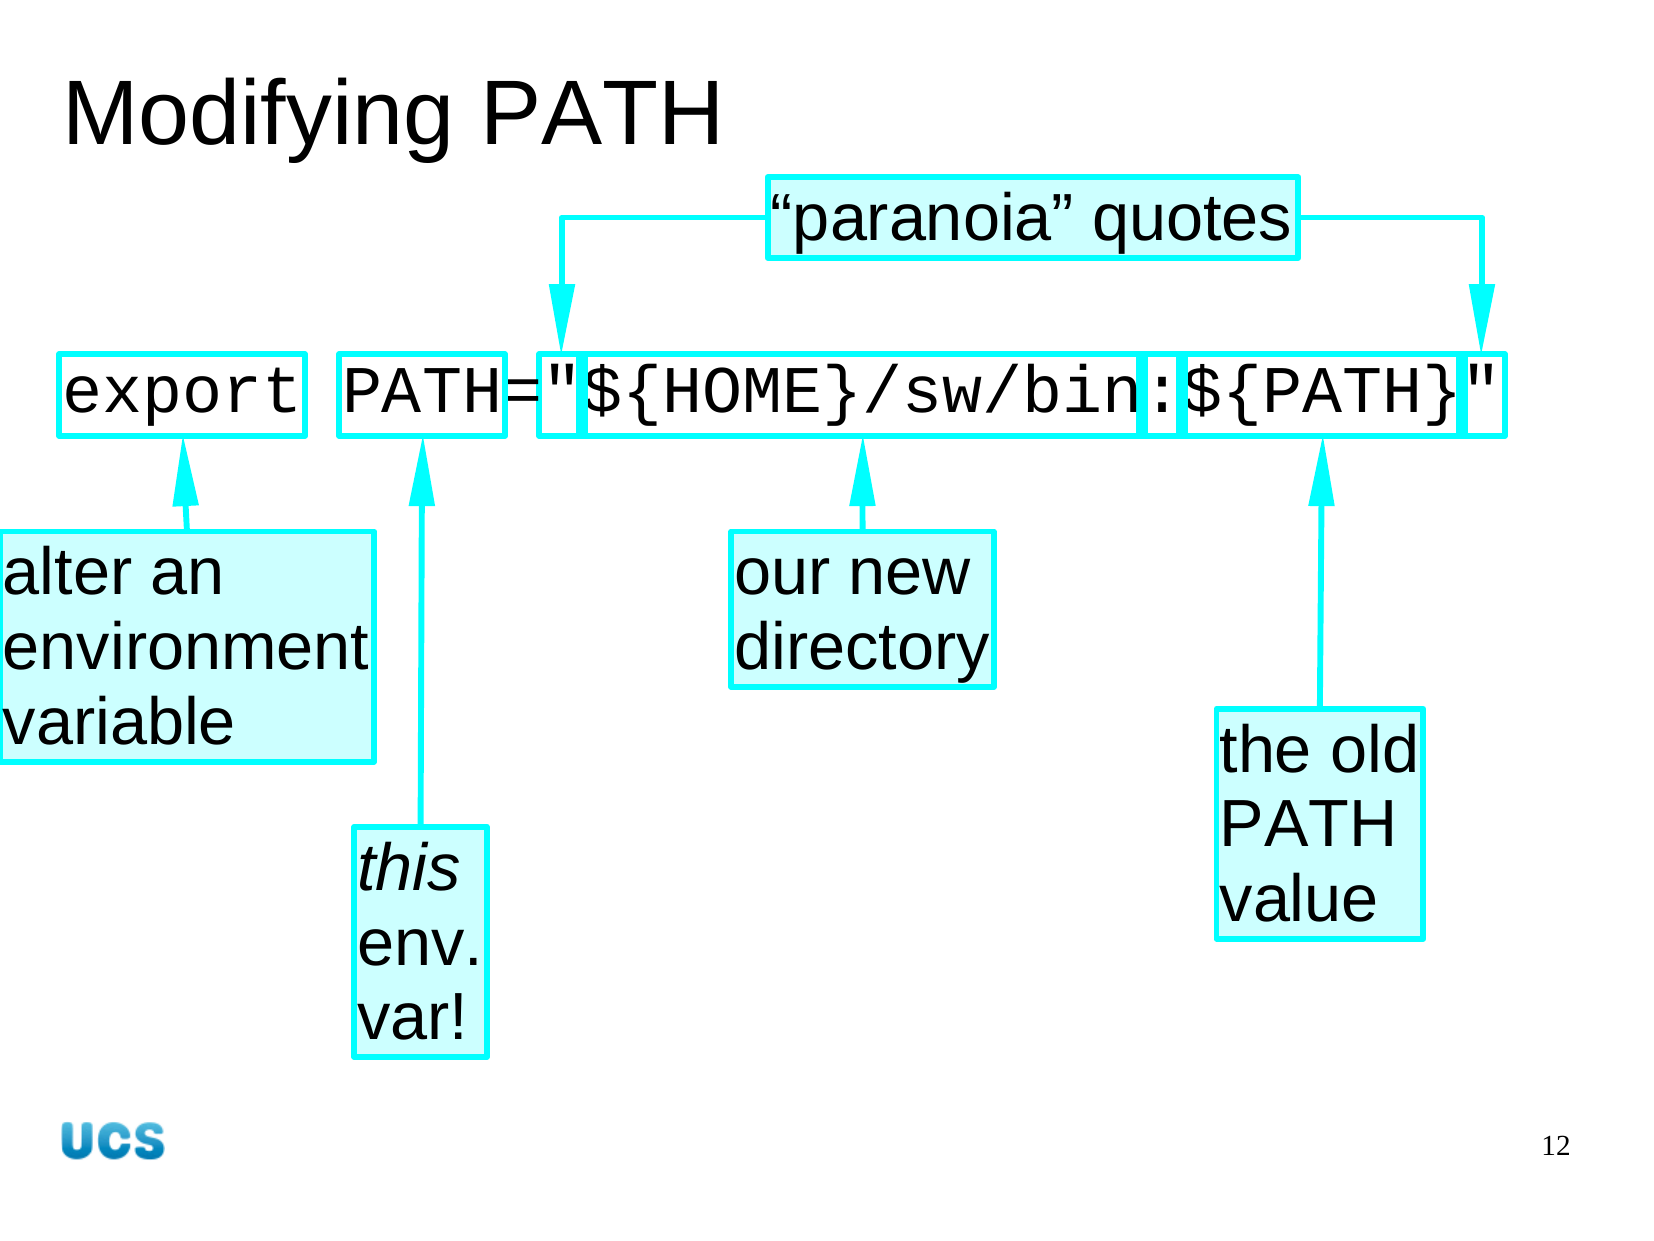

Modifying PATH
“paranoia” quotes
export
PATH
=
"
${HOME}/sw/bin
:
${PATH}
"
alter an
environment
variable
our new
directory
the old
PATH
value
this
env.
var!
12